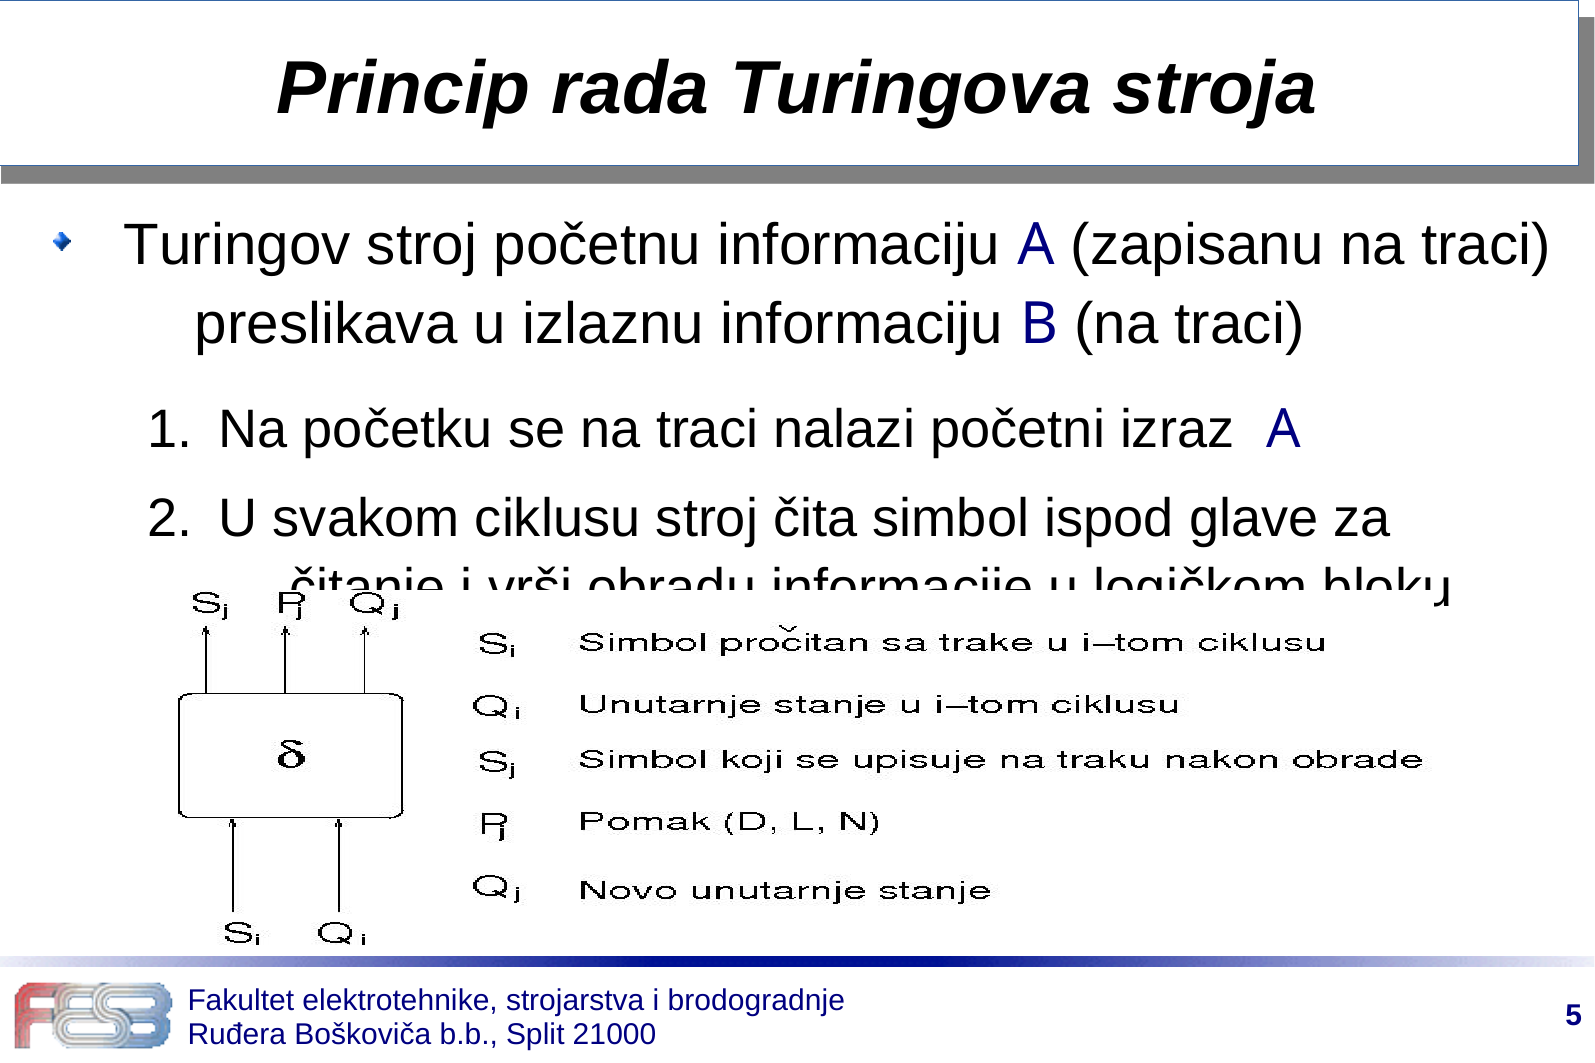

# Princip rada Turingova stroja
Turingov stroj početnu informaciju A (zapisanu na traci) preslikava u izlaznu informaciju B (na traci)
Na početku se na traci nalazi početni izraz A
U svakom ciklusu stroj čita simbol ispod glave za čitanje i vrši obradu informacije u logičkom bloku L